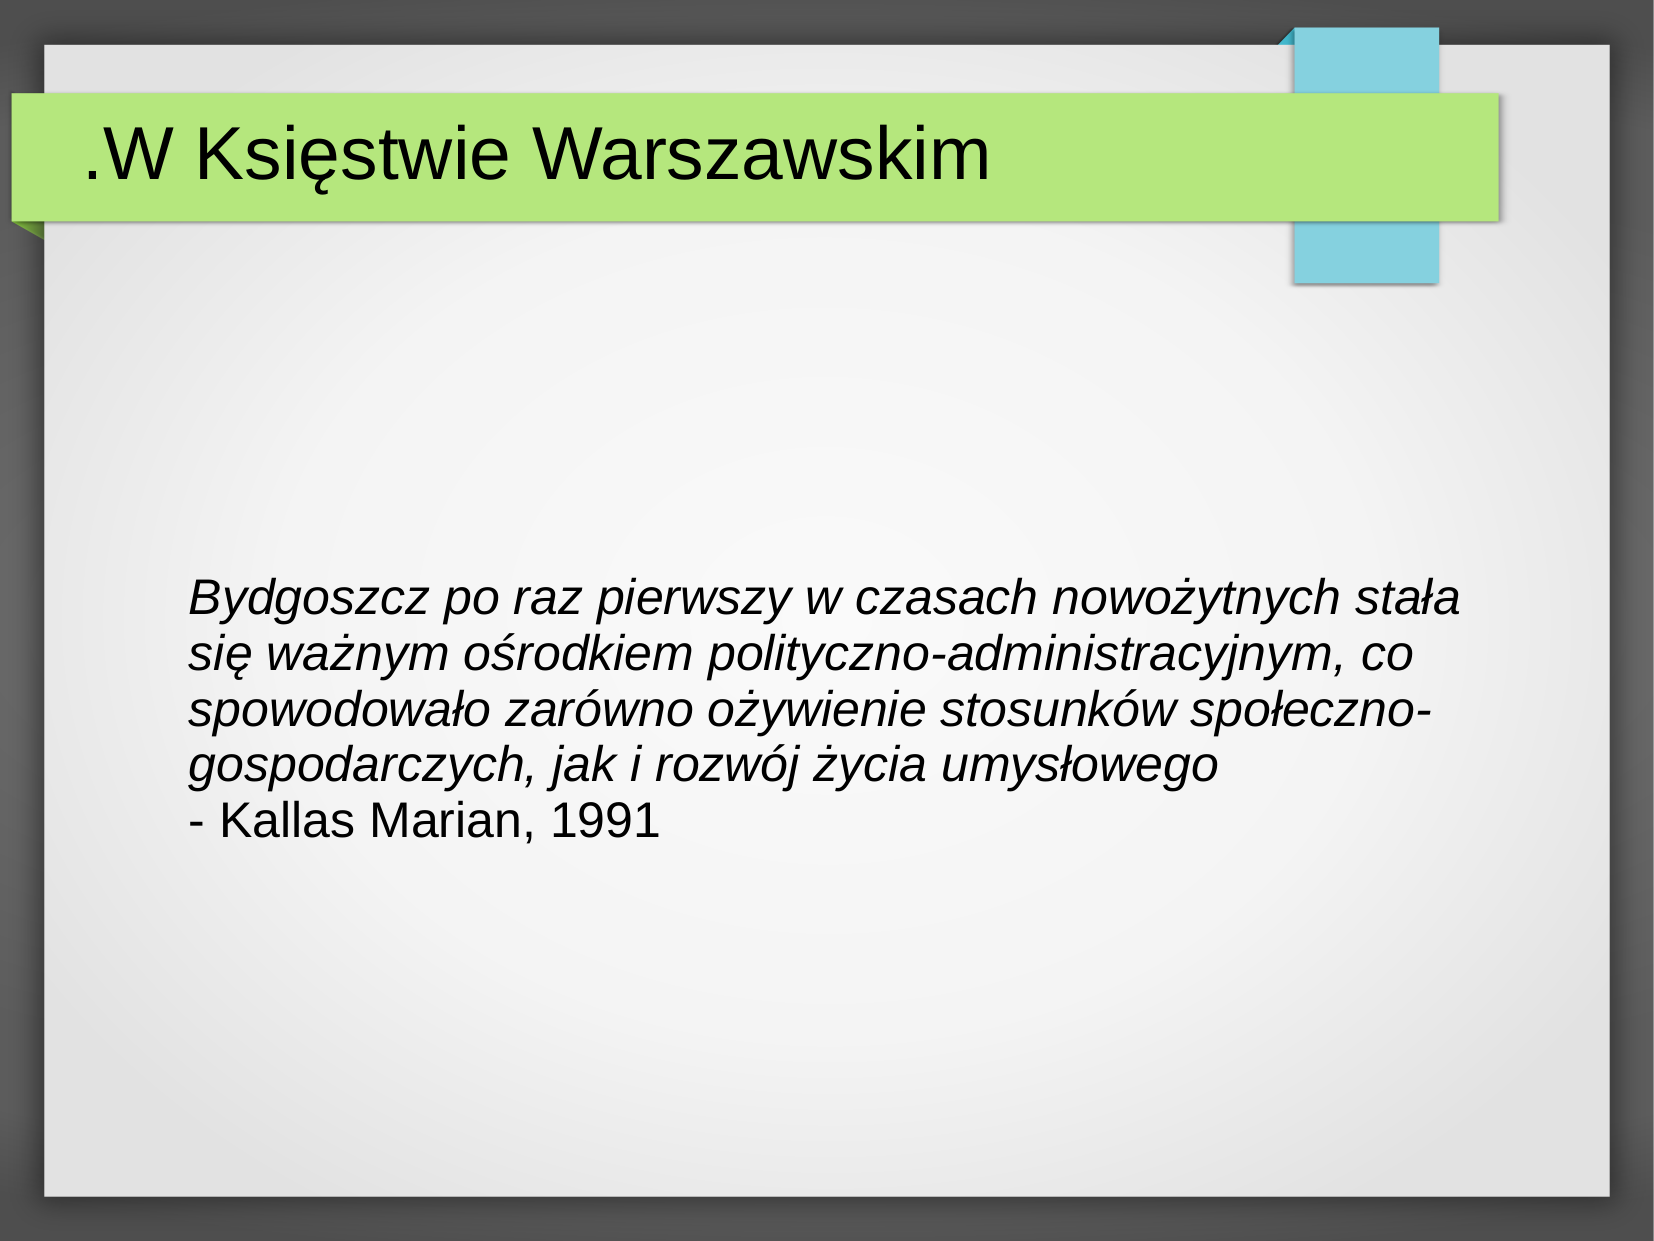

# .W Księstwie Warszawskim
Bydgoszcz po raz pierwszy w czasach nowożytnych stała się ważnym ośrodkiem polityczno-administracyjnym, co spowodowało zarówno ożywienie stosunków społeczno-gospodarczych, jak i rozwój życia umysłowego
- Kallas Marian, 1991